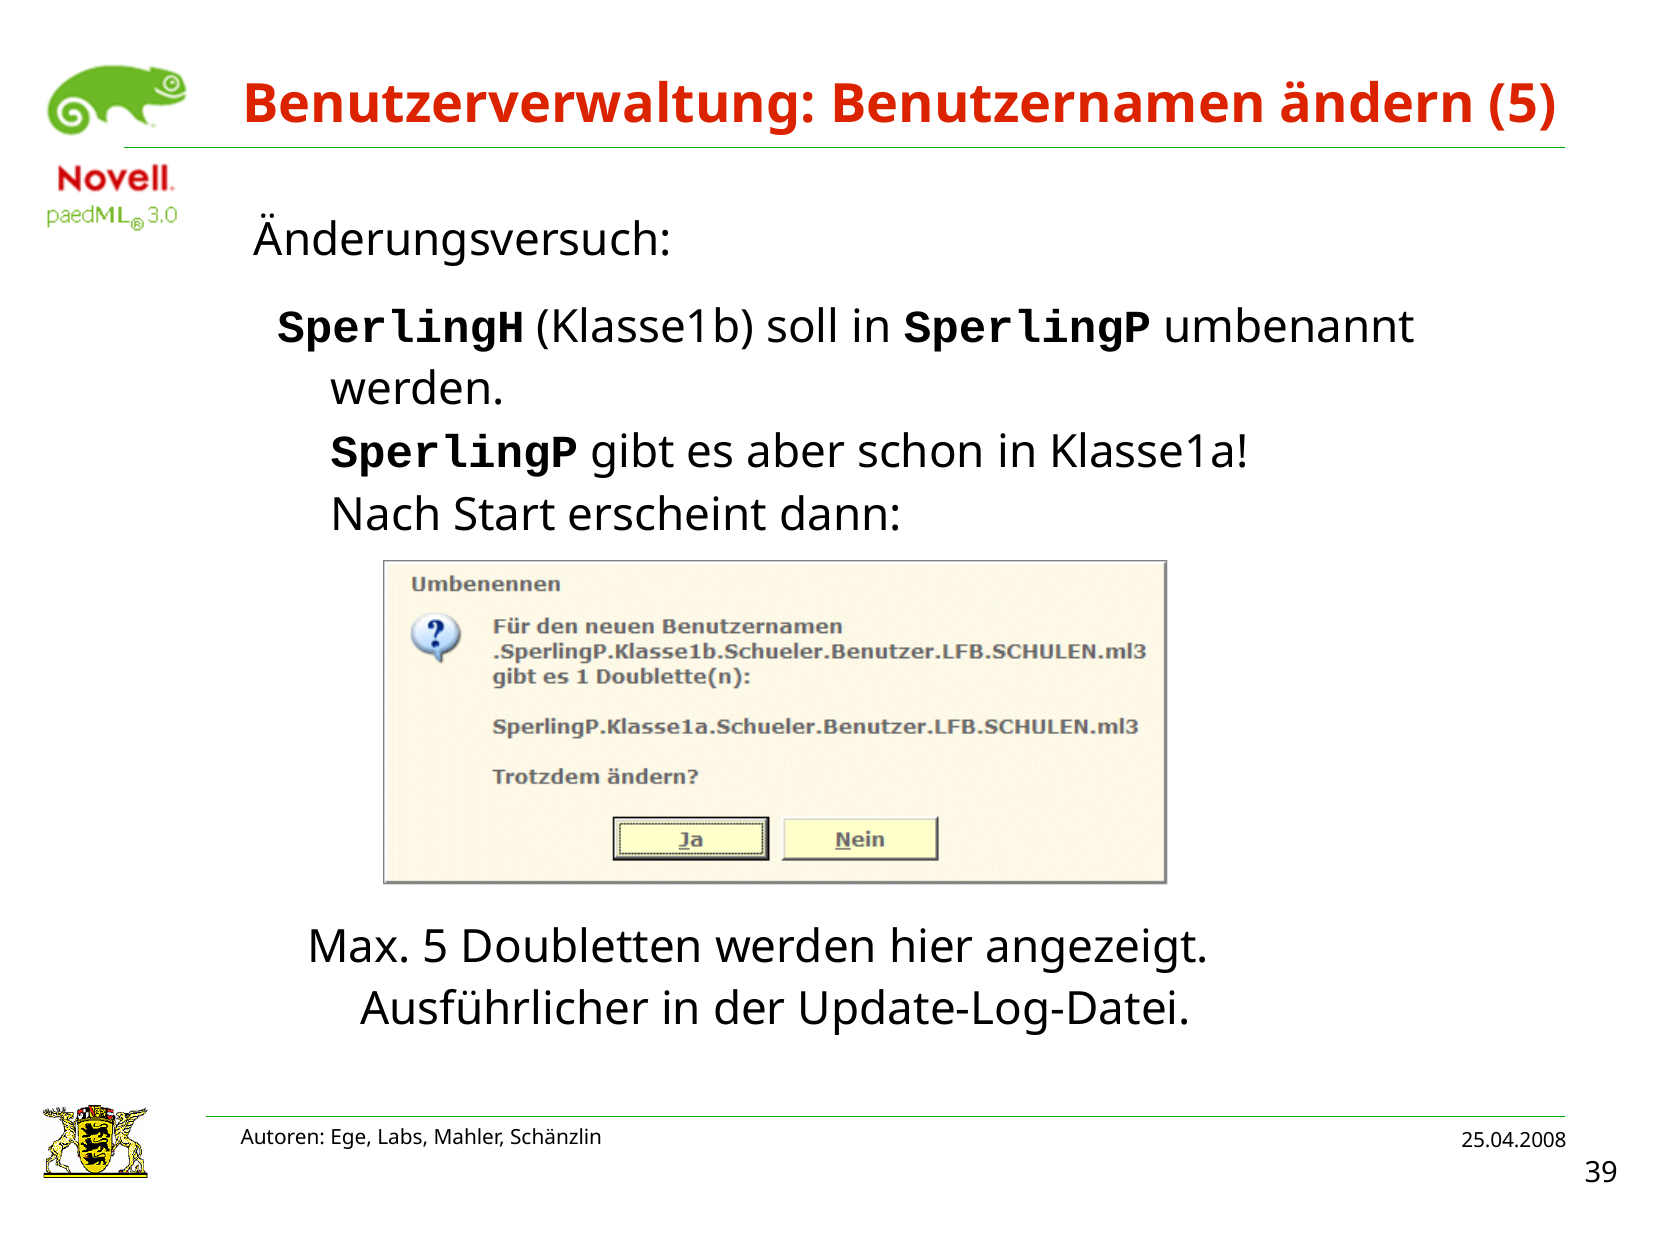

# Benutzerverwaltung: Benutzernamen ändern (5)
Änderungsversuch:
SperlingH (Klasse1b) soll in SperlingP umbenannt werden.
SperlingP gibt es aber schon in Klasse1a!
Nach Start erscheint dann:
Max. 5 Doubletten werden hier angezeigt.
Ausführlicher in der Update-Log-Datei.
Autoren: Ege, Labs, Mahler, Schänzlin
25.04.2008
39